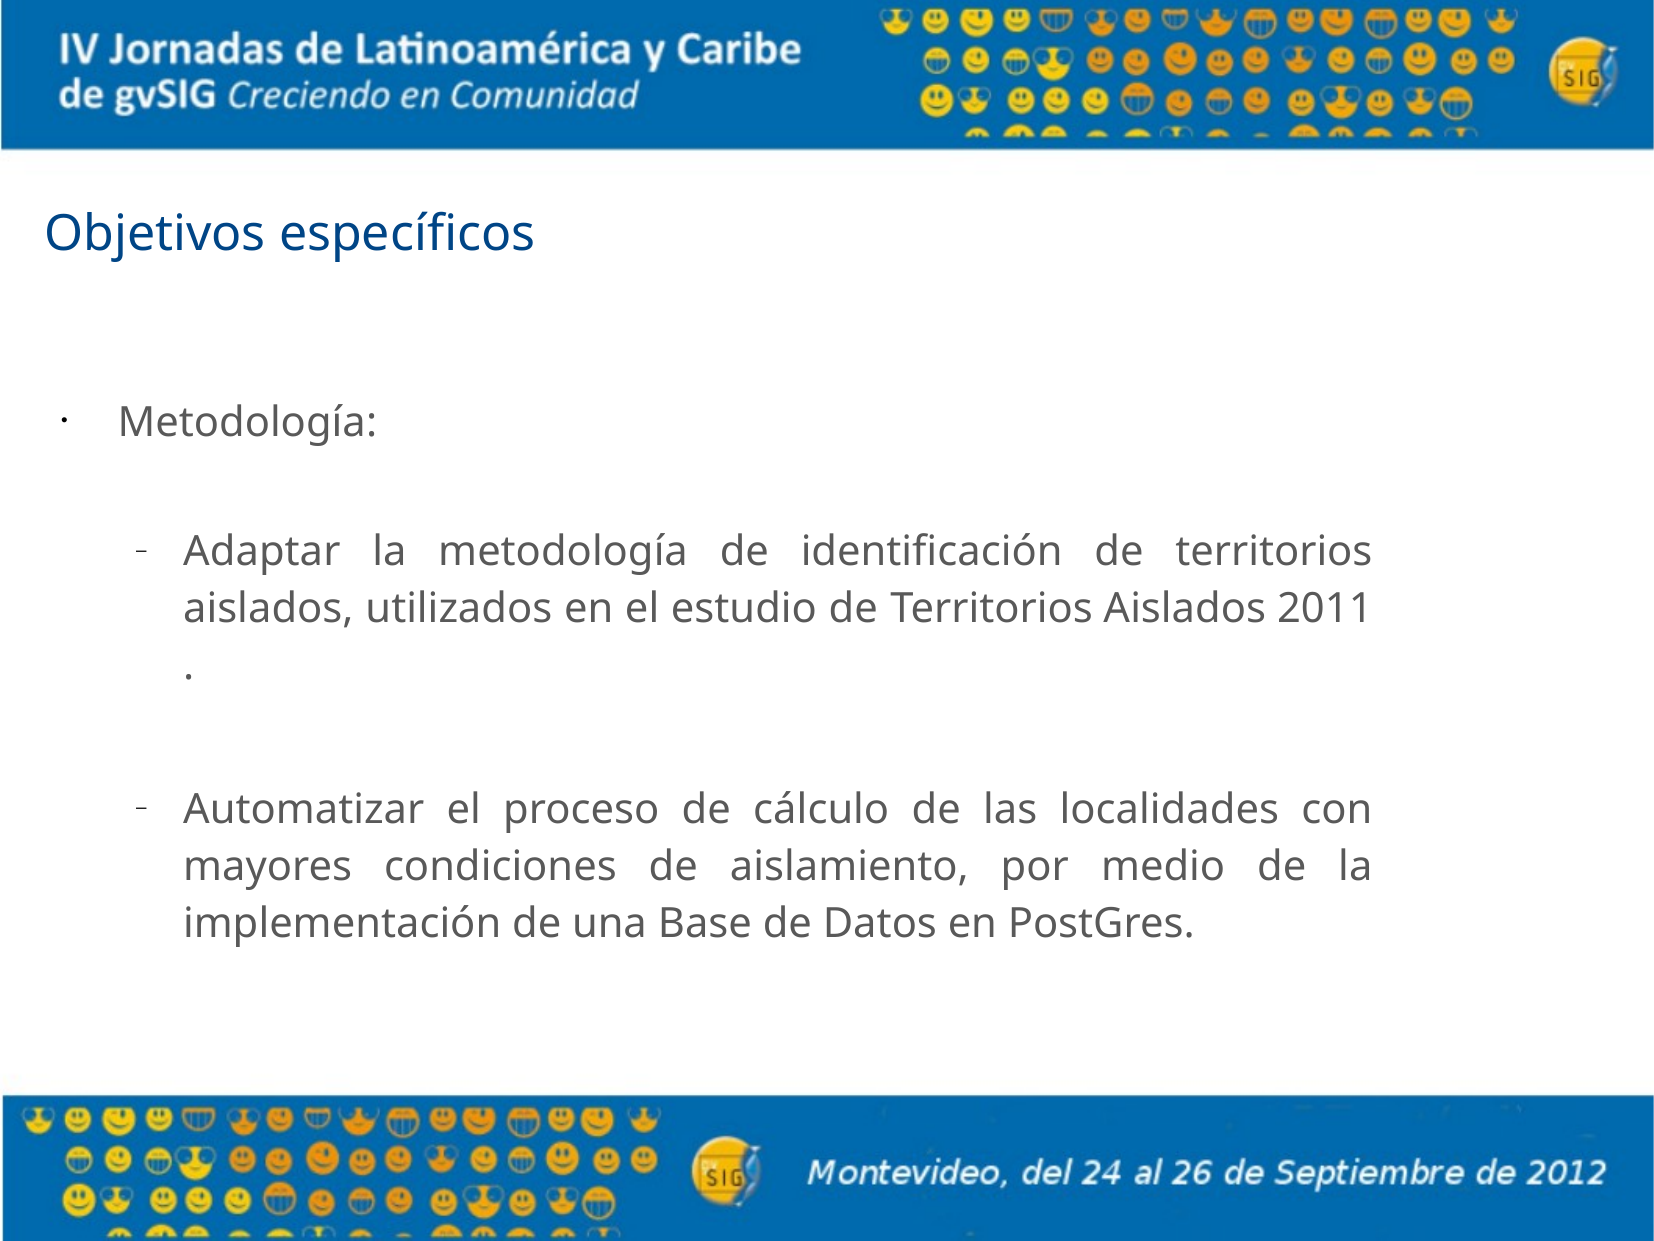

# Objetivos específicos
Metodología:
Adaptar la metodología de identificación de territorios aislados, utilizados en el estudio de Territorios Aislados 2011.
Automatizar el proceso de cálculo de las localidades con mayores condiciones de aislamiento, por medio de la implementación de una Base de Datos en PostGres.